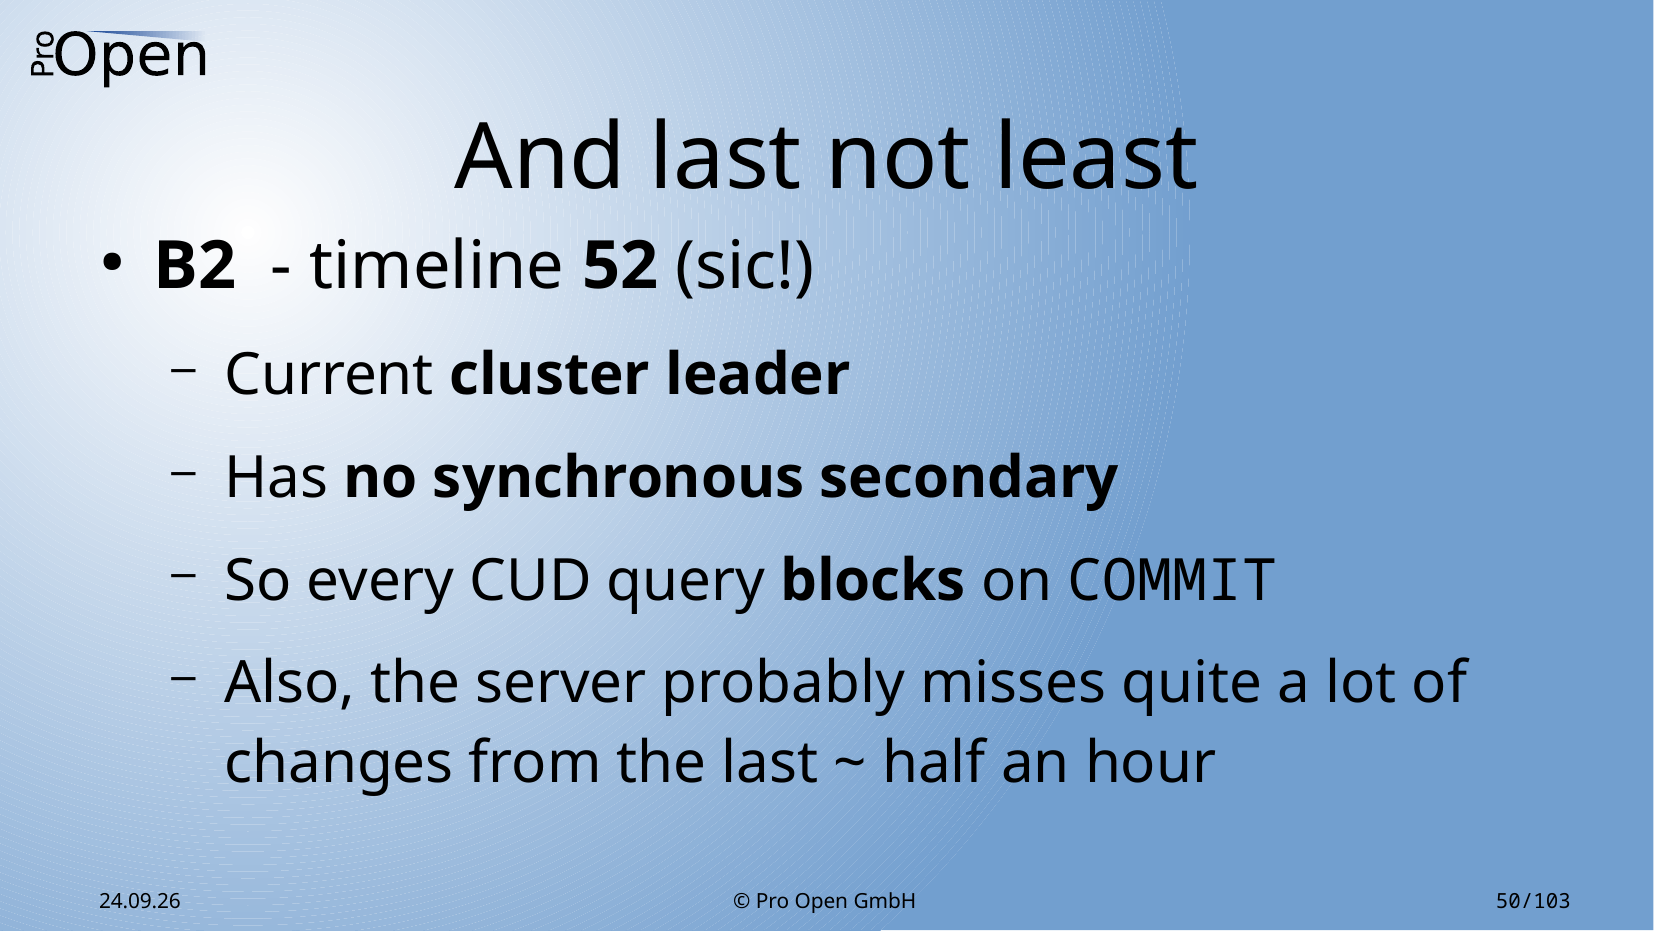

# And last not least
B2 - timeline 52 (sic!)
Current cluster leader
Has no synchronous secondary
So every CUD query blocks on COMMIT
Also, the server probably misses quite a lot of changes from the last ~ half an hour
© Pro Open GmbH
50